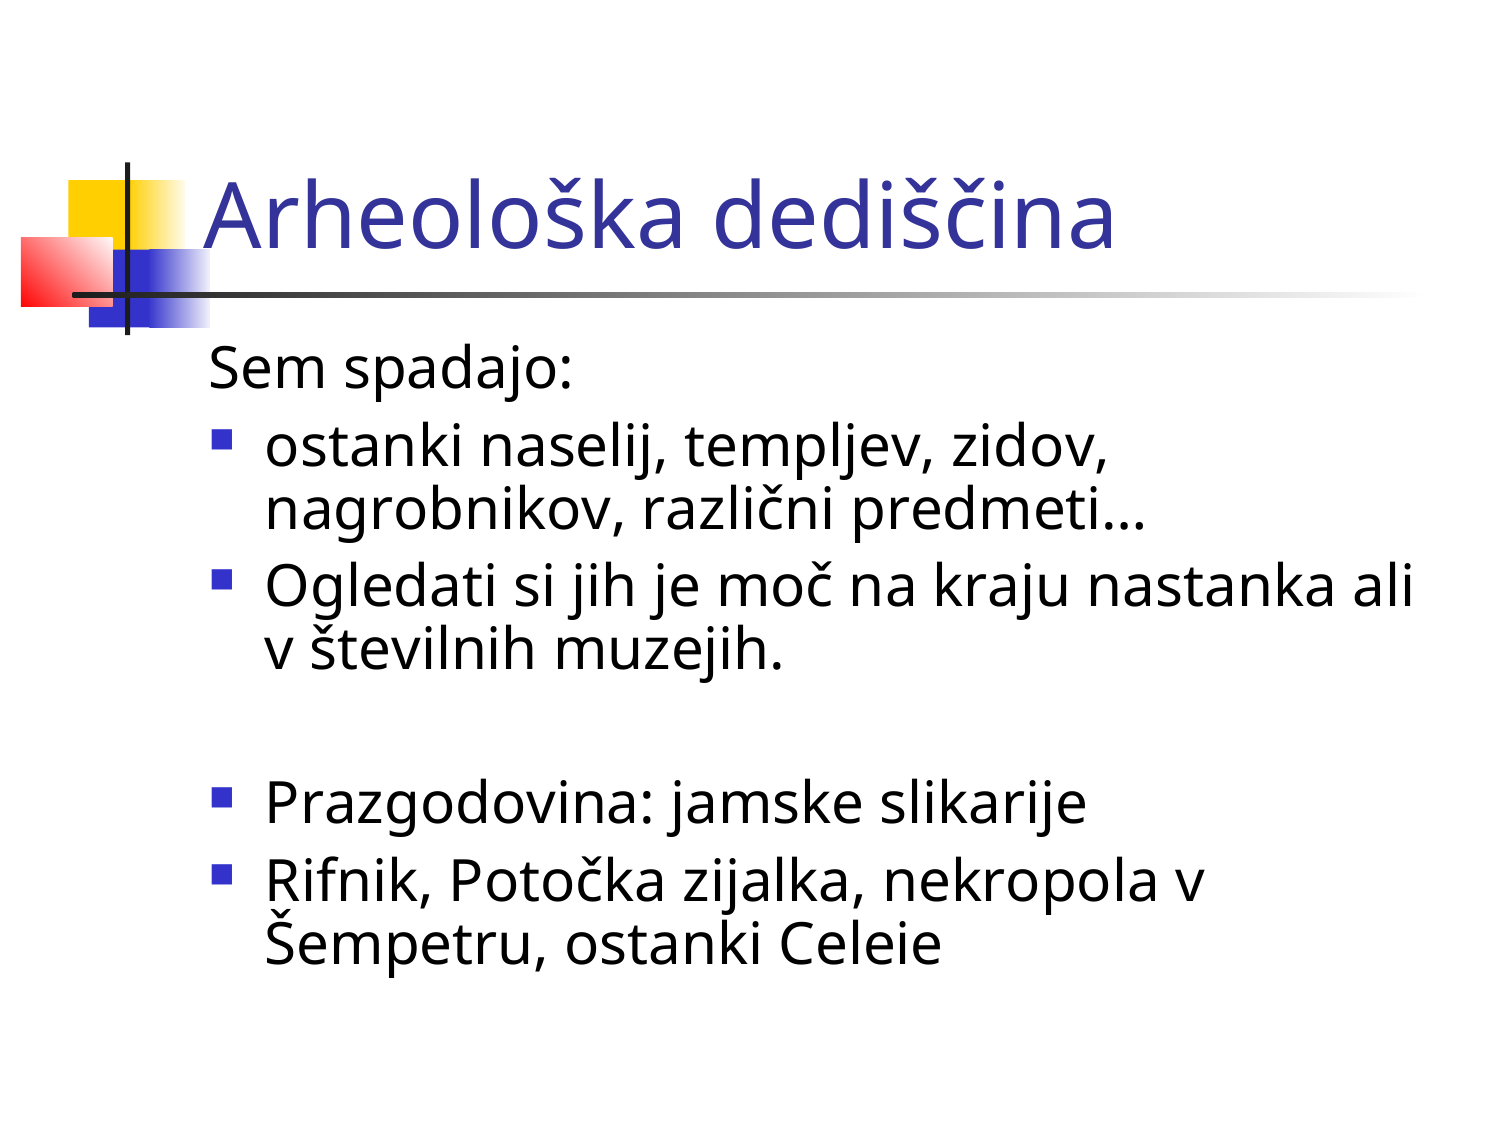

# Arheološka dediščina
Sem spadajo:
ostanki naselij, templjev, zidov, nagrobnikov, različni predmeti…
Ogledati si jih je moč na kraju nastanka ali v številnih muzejih.
Prazgodovina: jamske slikarije
Rifnik, Potočka zijalka, nekropola v Šempetru, ostanki Celeie